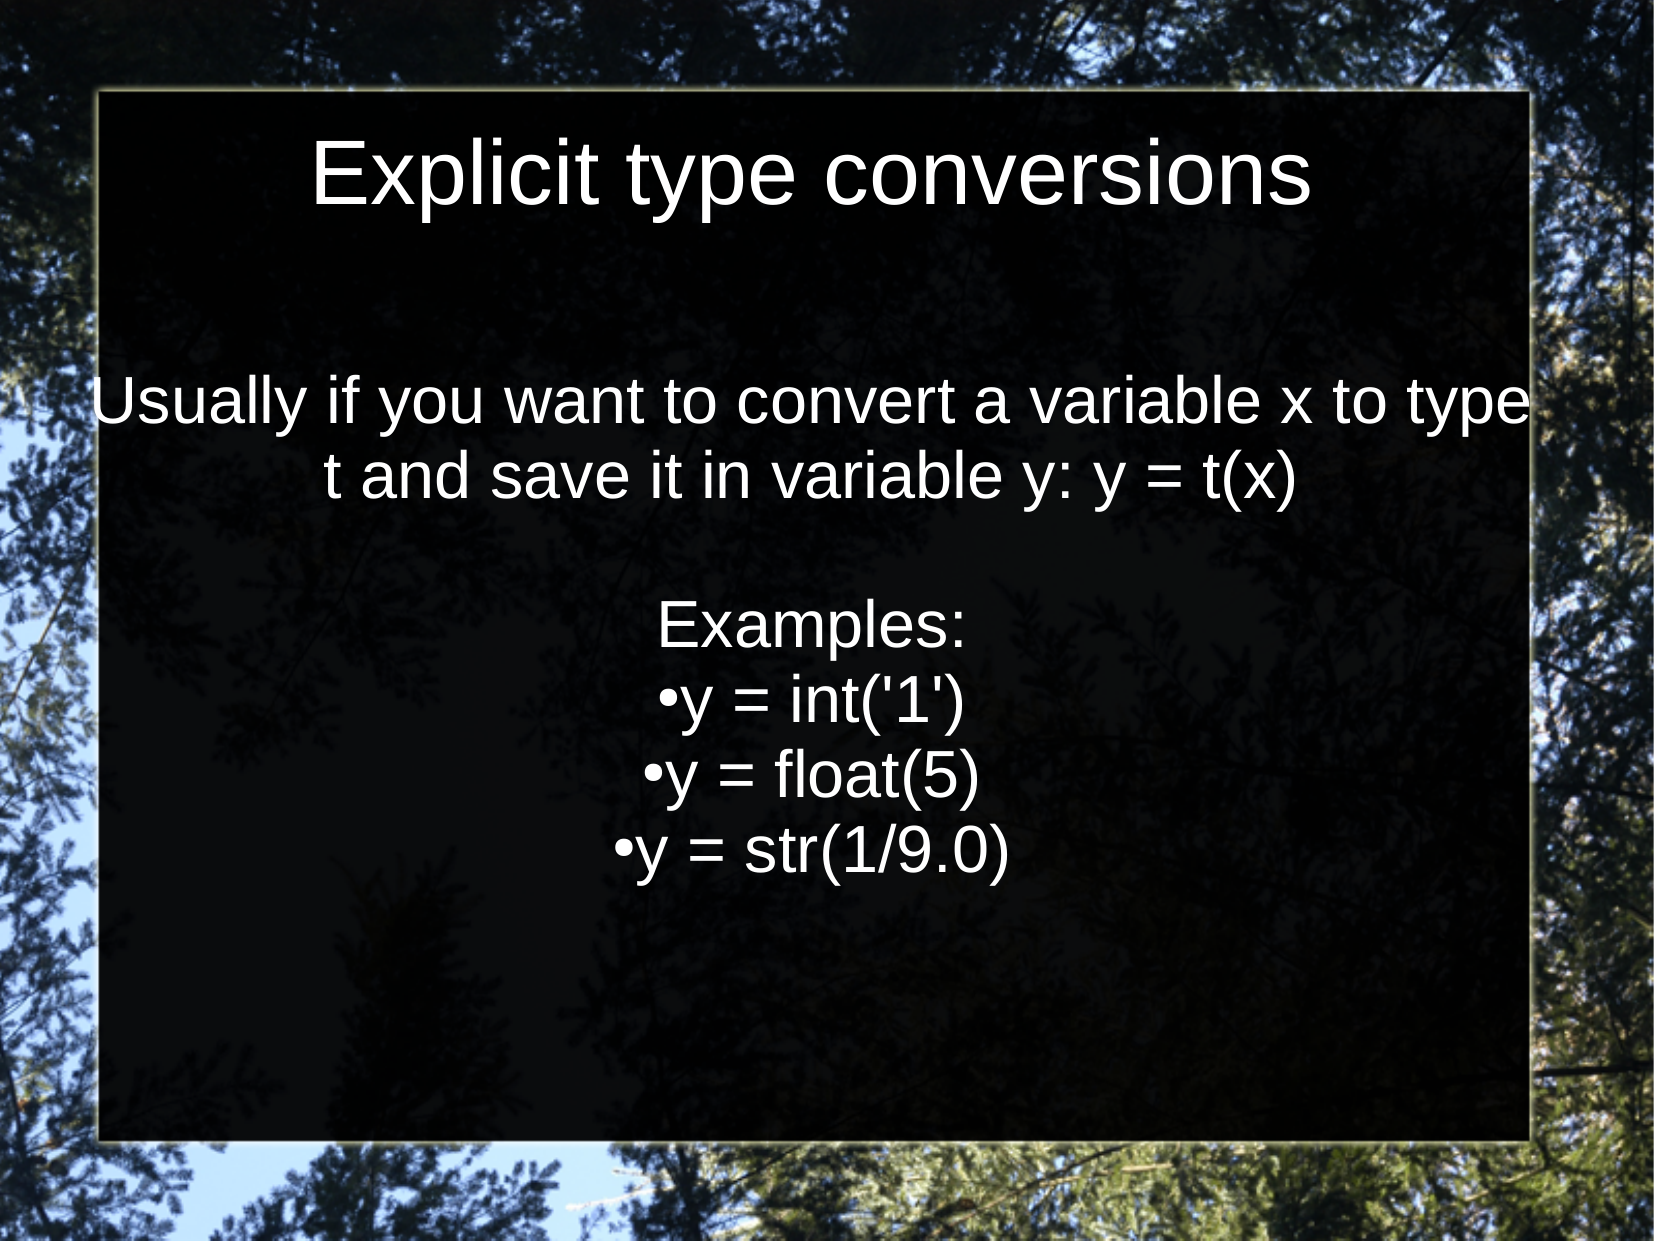

# Explicit type conversions
Usually if you want to convert a variable x to type t and save it in variable y: y = t(x)
Examples:
y = int('1')
y = float(5)
y = str(1/9.0)